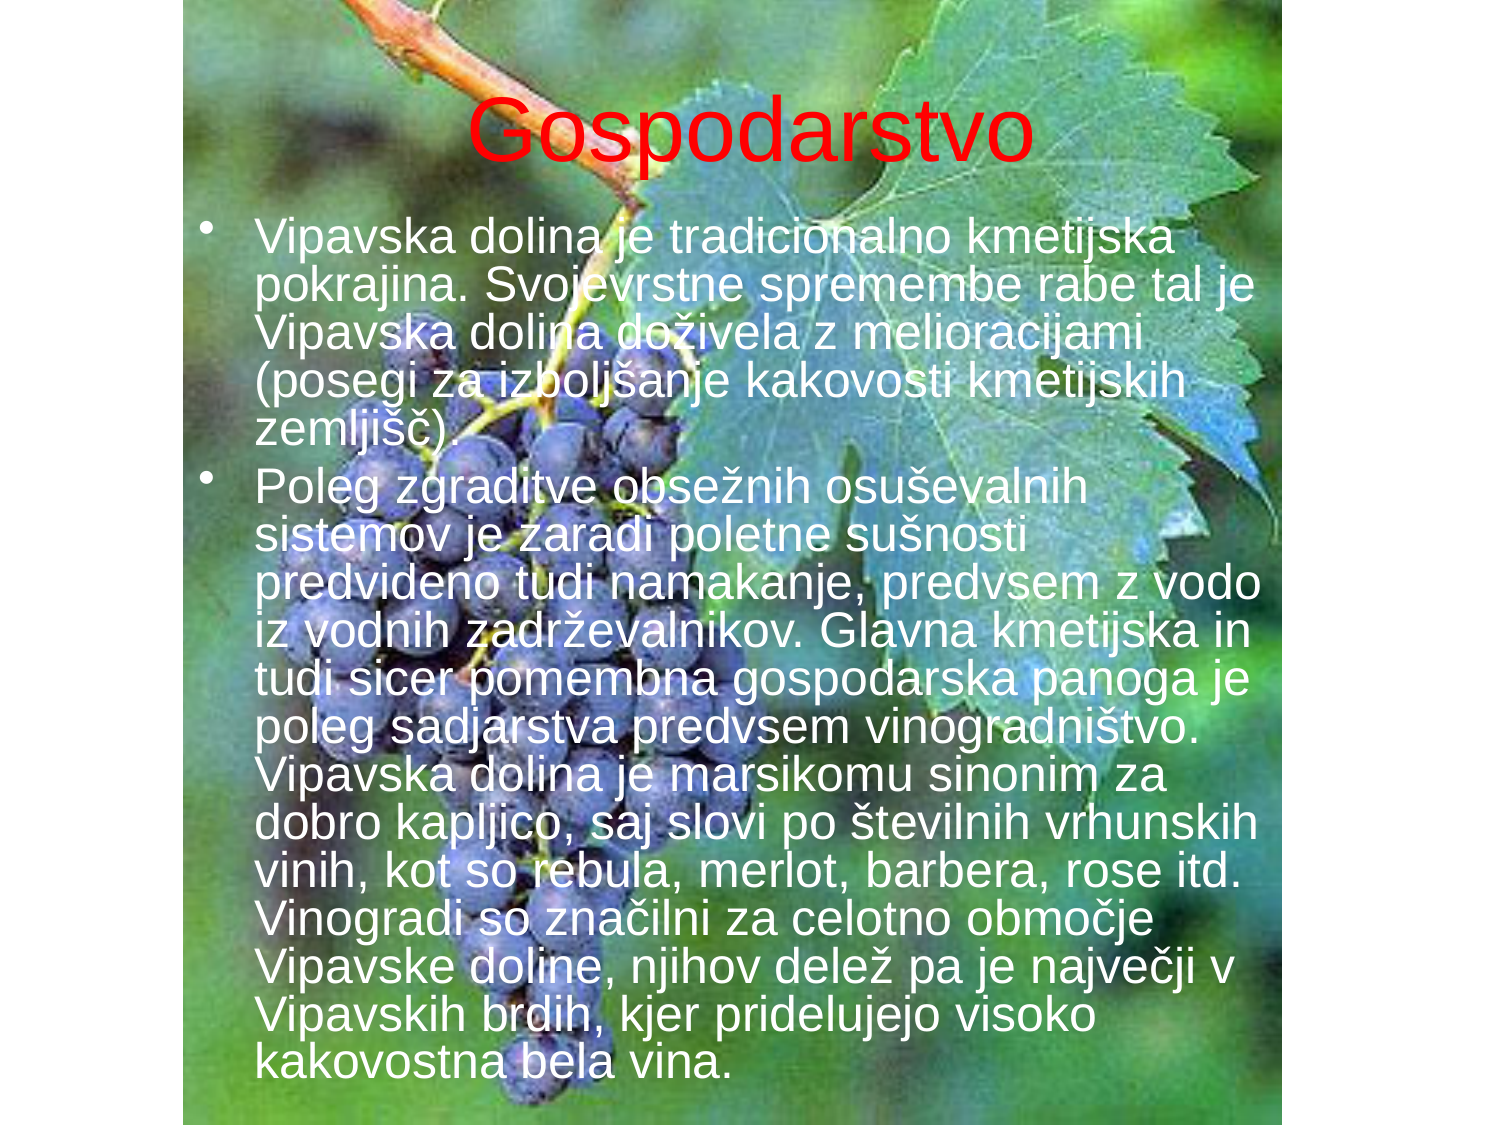

# Gospodarstvo
Vipavska dolina je tradicionalno kmetijska pokrajina. Svojevrstne spremembe rabe tal je Vipavska dolina doživela z melioracijami (posegi za izboljšanje kakovosti kmetijskih zemljišč).
Poleg zgraditve obsežnih osuševalnih sistemov je zaradi poletne sušnosti predvideno tudi namakanje, predvsem z vodo iz vodnih zadrževalnikov. Glavna kmetijska in tudi sicer pomembna gospodarska panoga je poleg sadjarstva predvsem vinogradništvo. Vipavska dolina je marsikomu sinonim za dobro kapljico, saj slovi po številnih vrhunskih vinih, kot so rebula, merlot, barbera, rose itd. Vinogradi so značilni za celotno območje Vipavske doline, njihov delež pa je največji v Vipavskih brdih, kjer pridelujejo visoko kakovostna bela vina.